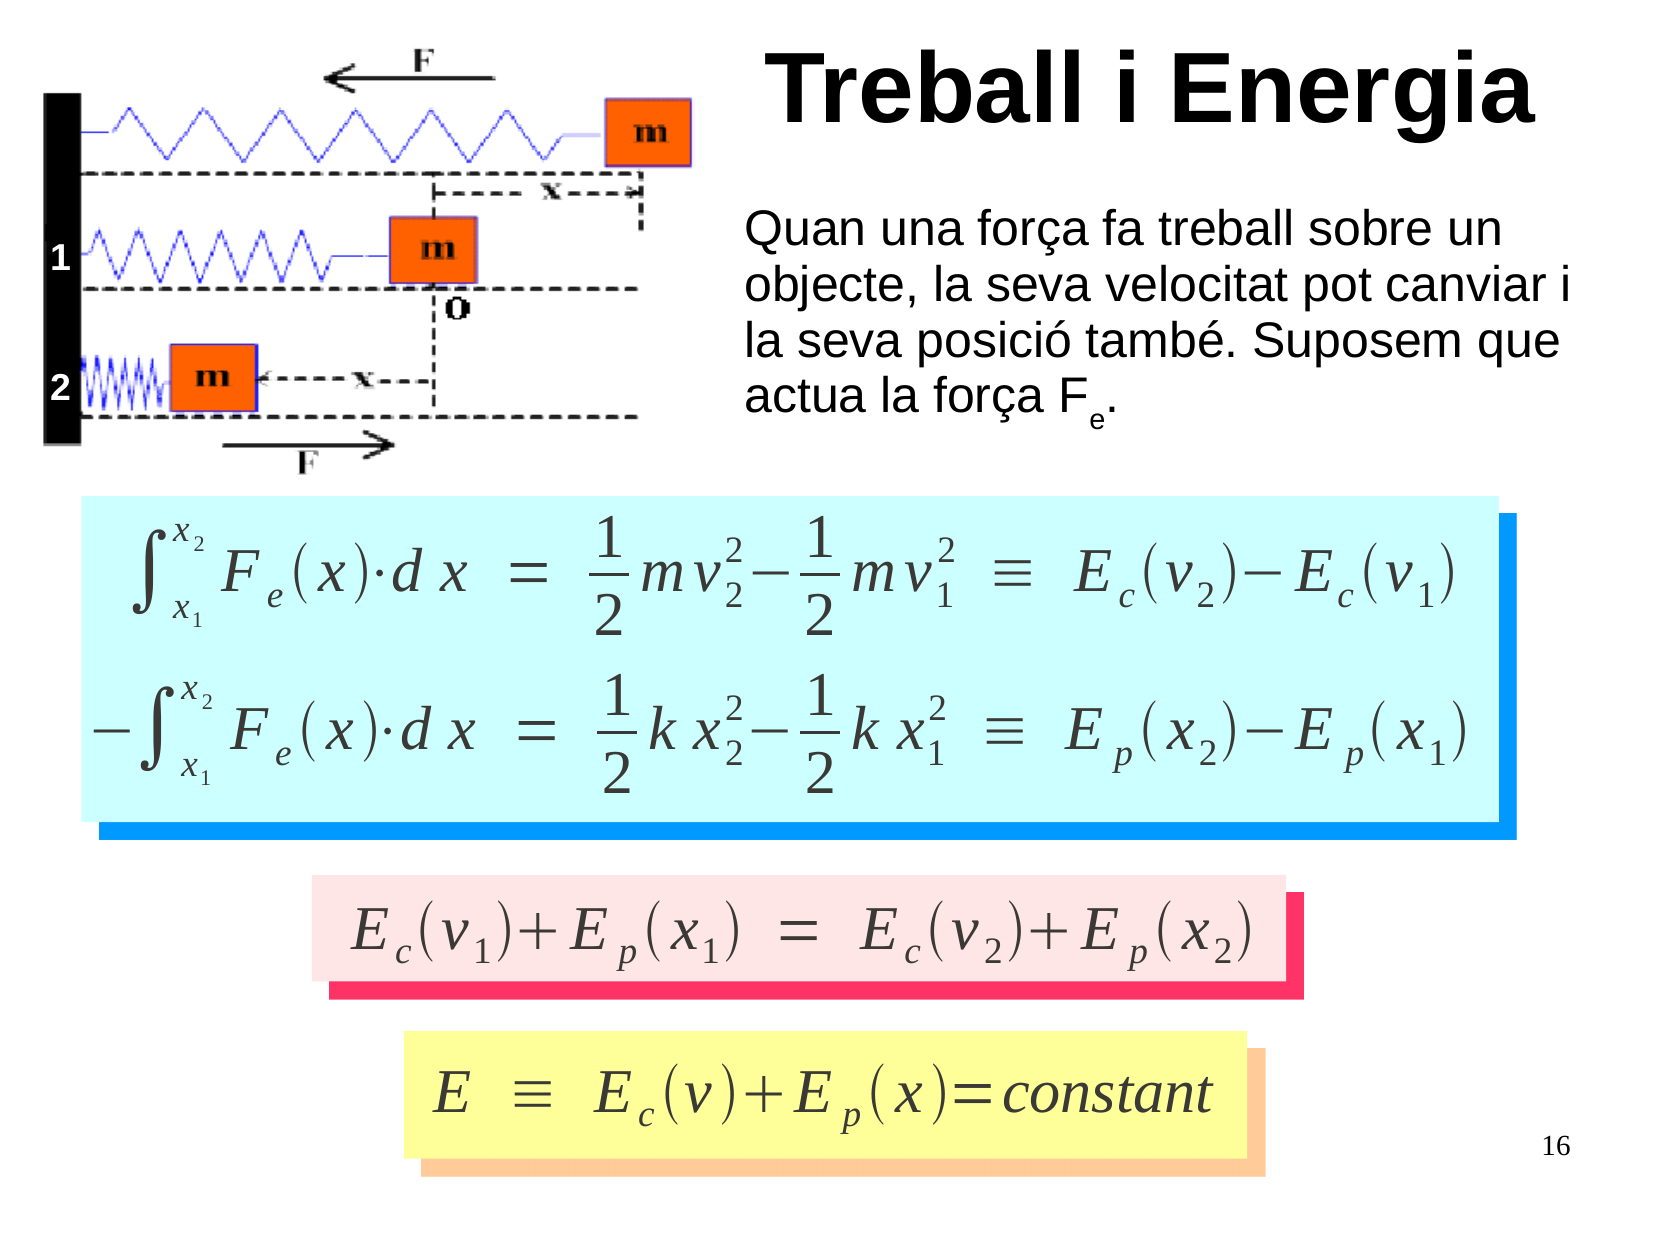

Treball i Energia
1
2
Quan una força fa treball sobre un objecte, la seva velocitat pot canviar i la seva posició també. Suposem que actua la força Fe.
16